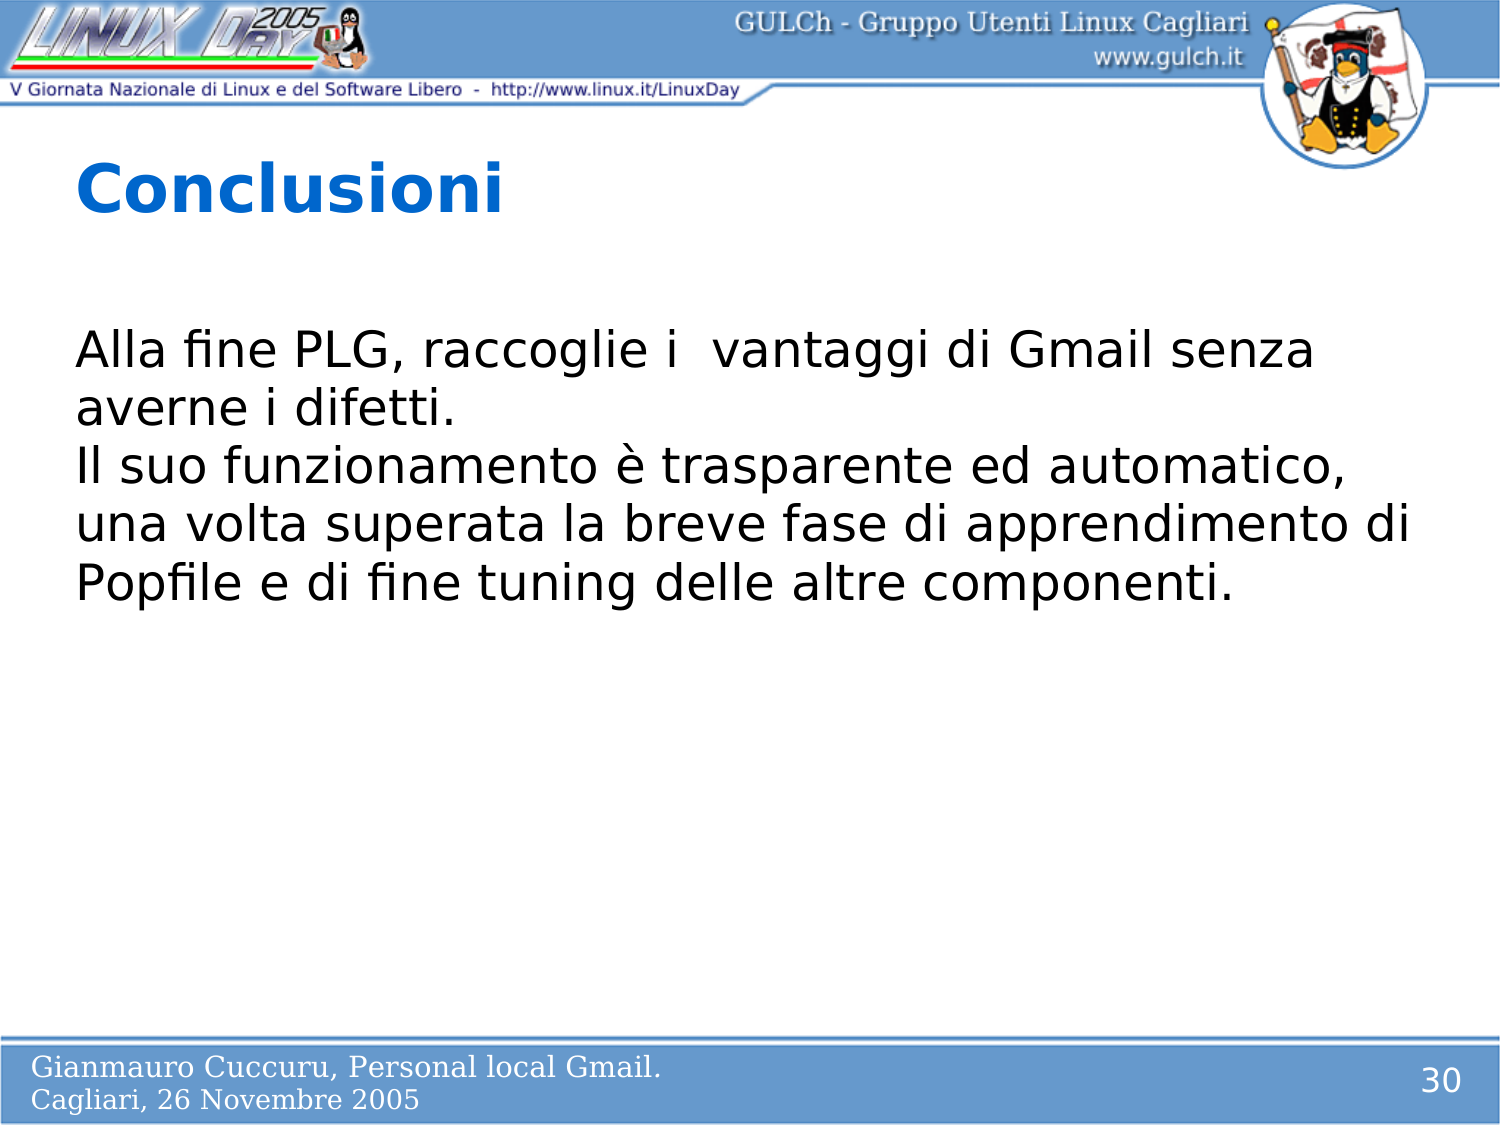

Conclusioni
Alla fine PLG, raccoglie i vantaggi di Gmail senza averne i difetti.
Il suo funzionamento è trasparente ed automatico, una volta superata la breve fase di apprendimento di Popfile e di fine tuning delle altre componenti.